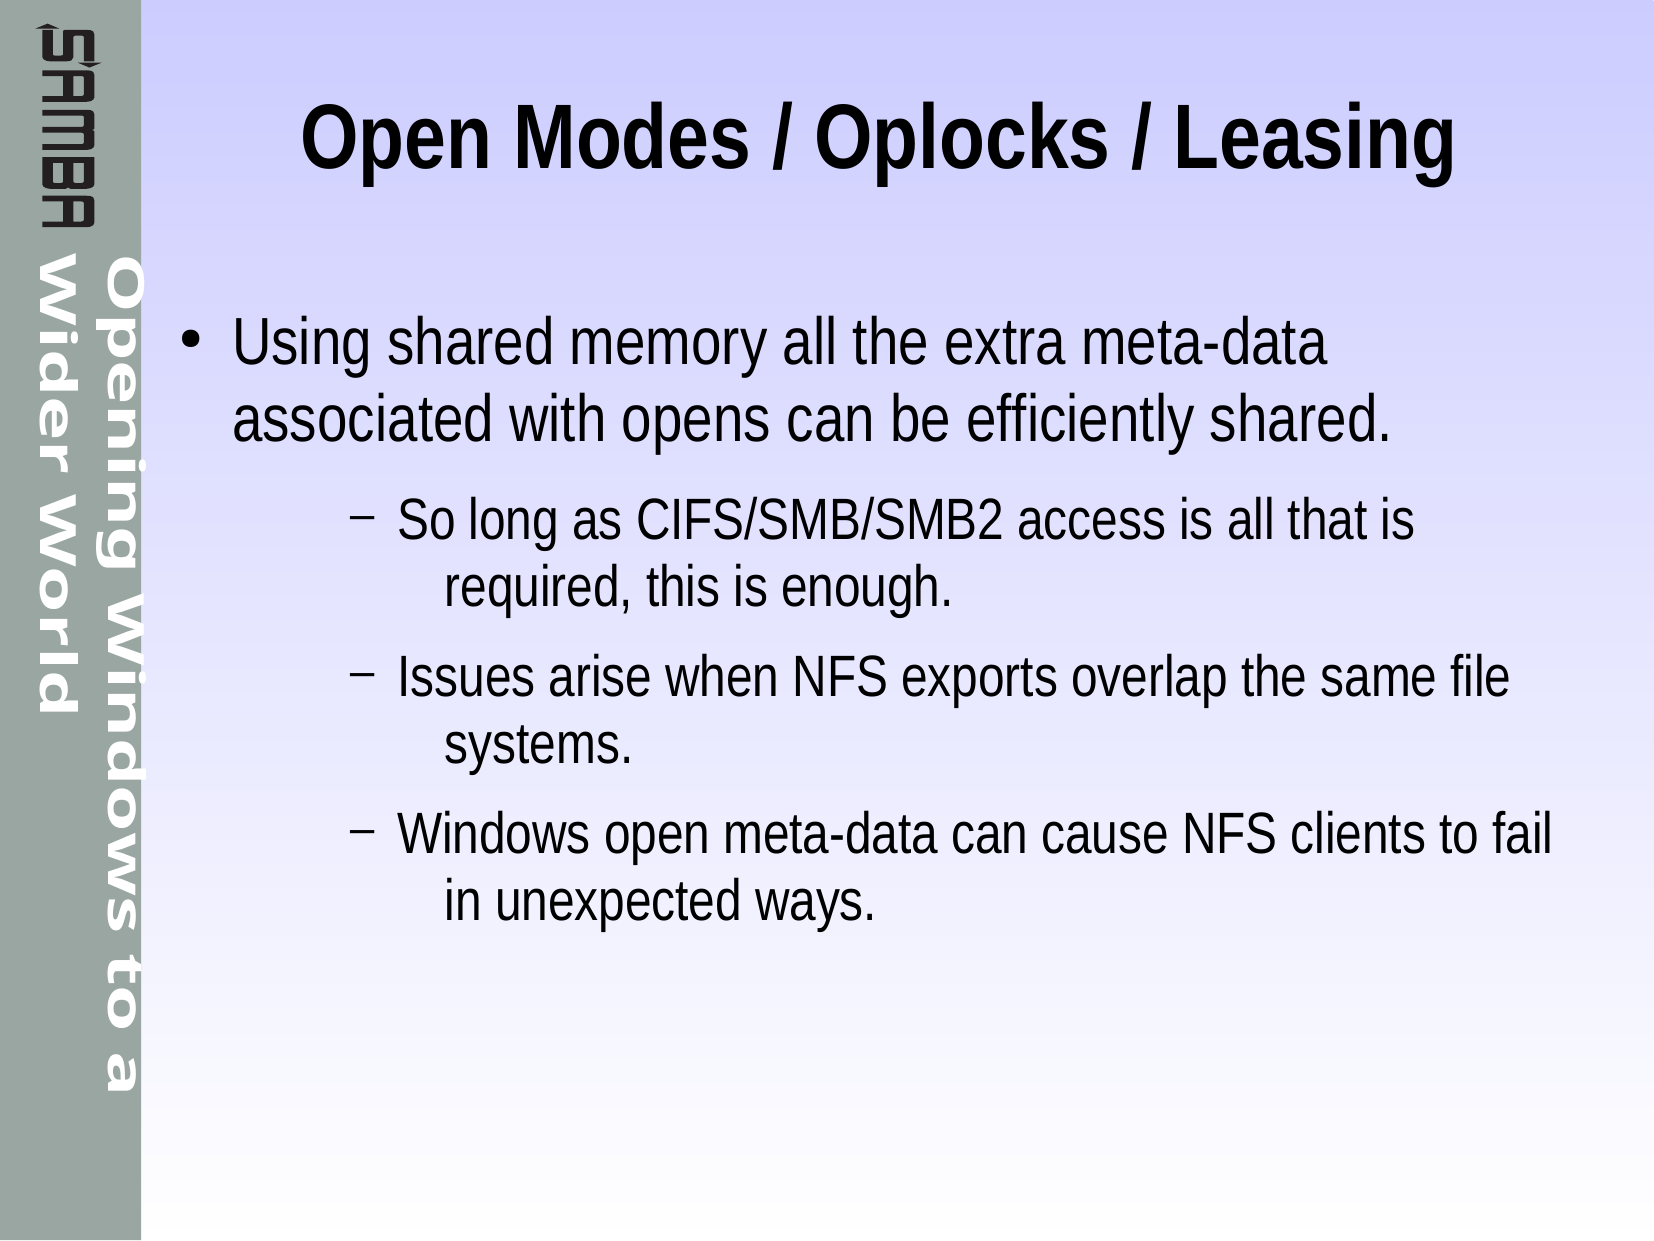

# Open Modes / Oplocks / Leasing
Using shared memory all the extra meta-data associated with opens can be efficiently shared.
So long as CIFS/SMB/SMB2 access is all that is required, this is enough.
Issues arise when NFS exports overlap the same file systems.
Windows open meta-data can cause NFS clients to fail in unexpected ways.